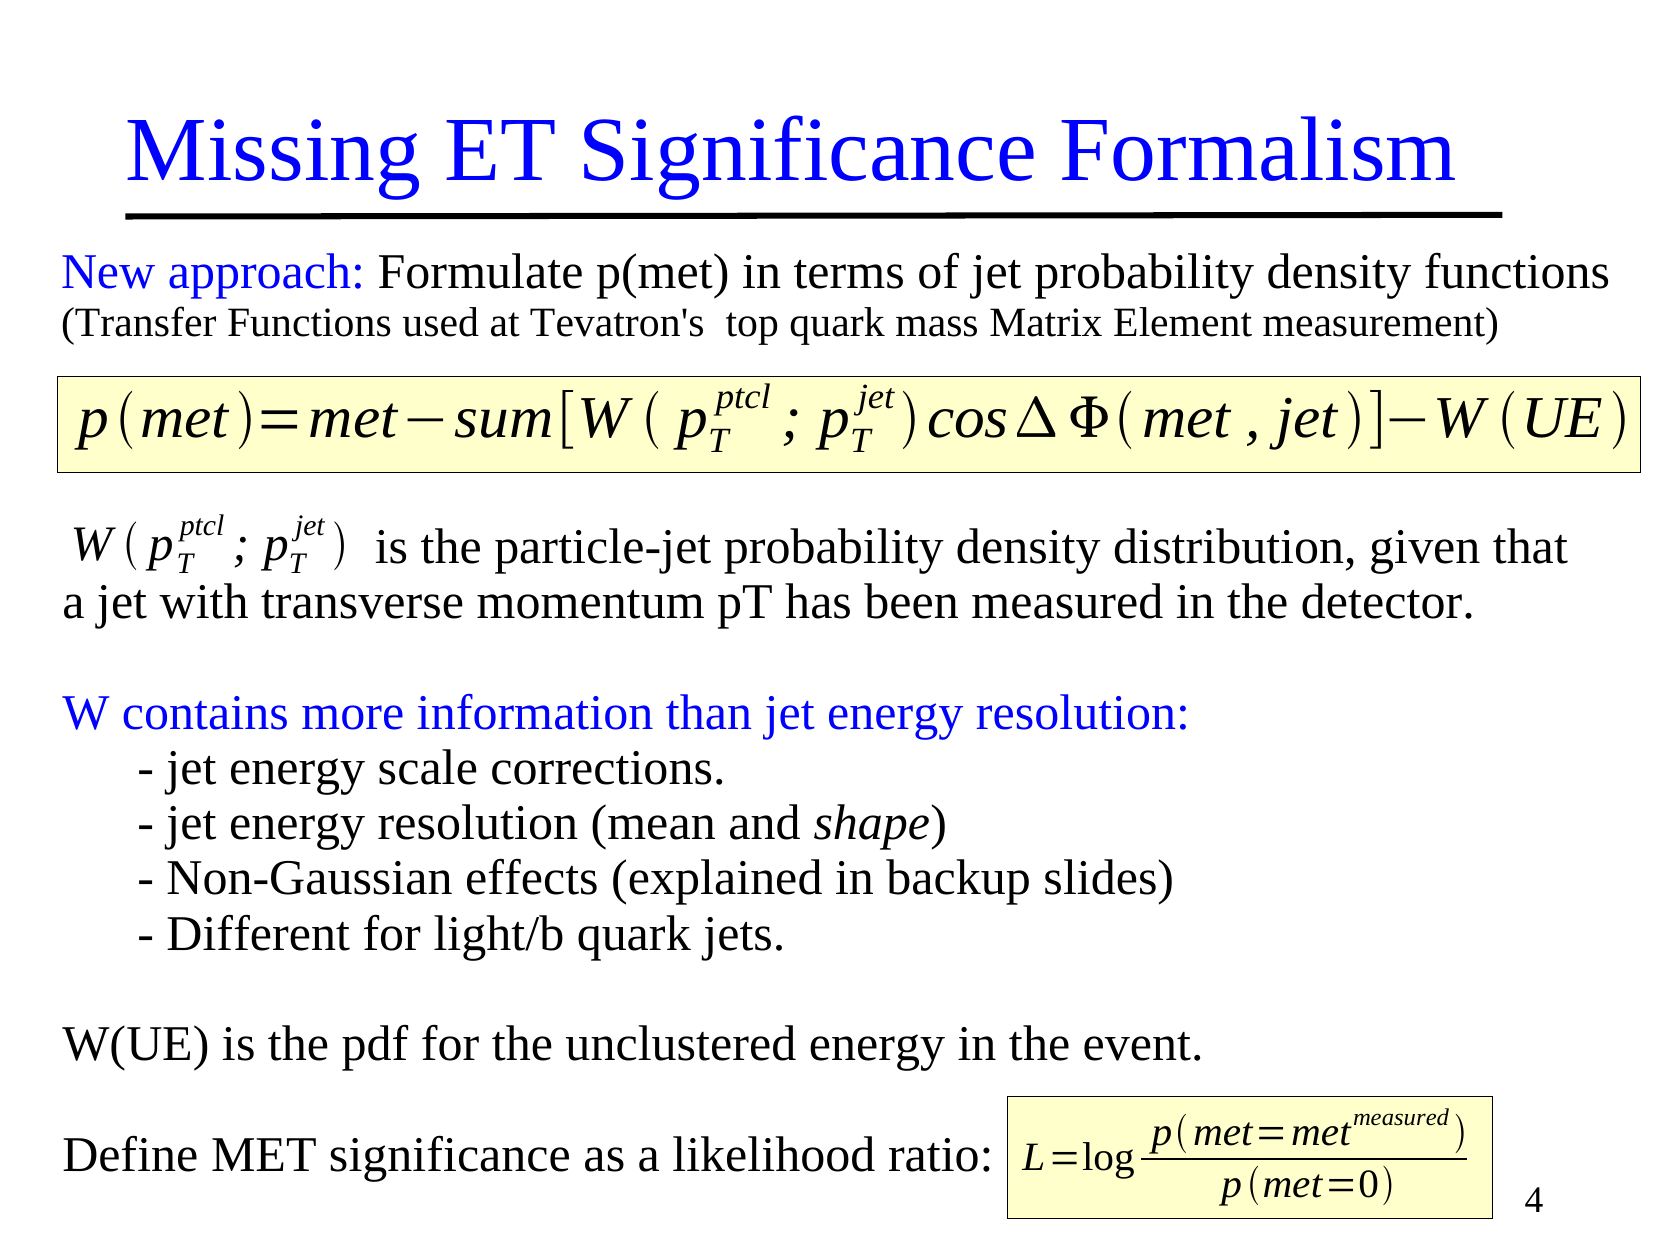

Missing ET Significance Formalism
New approach: Formulate p(met) in terms of jet probability density functions
(Transfer Functions used at Tevatron's top quark mass Matrix Element measurement)
 is the particle-jet probability density distribution, given that
a jet with transverse momentum pT has been measured in the detector.
W contains more information than jet energy resolution:
	- jet energy scale corrections.
	- jet energy resolution (mean and shape)
	- Non-Gaussian effects (explained in backup slides)
	- Different for light/b quark jets.
W(UE) is the pdf for the unclustered energy in the event.
Define MET significance as a likelihood ratio: